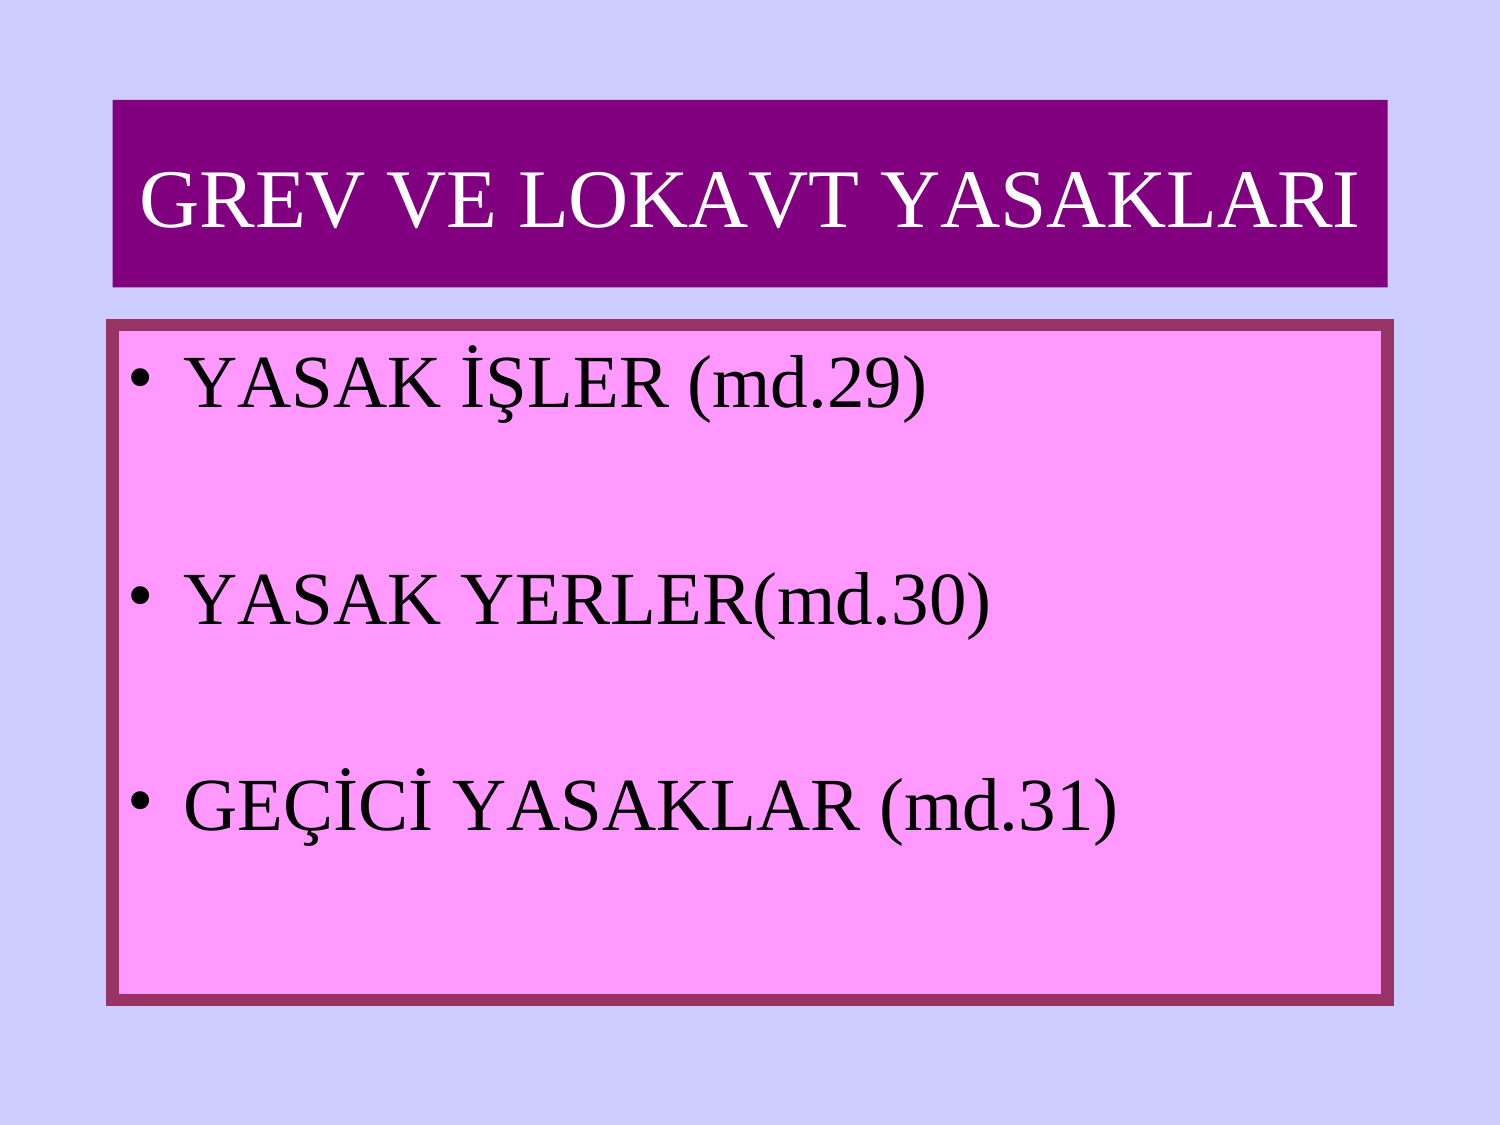

# GREV VE LOKAVT YASAKLARI
YASAK İŞLER (md.29)
YASAK YERLER(md.30)
GEÇİCİ YASAKLAR (md.31)